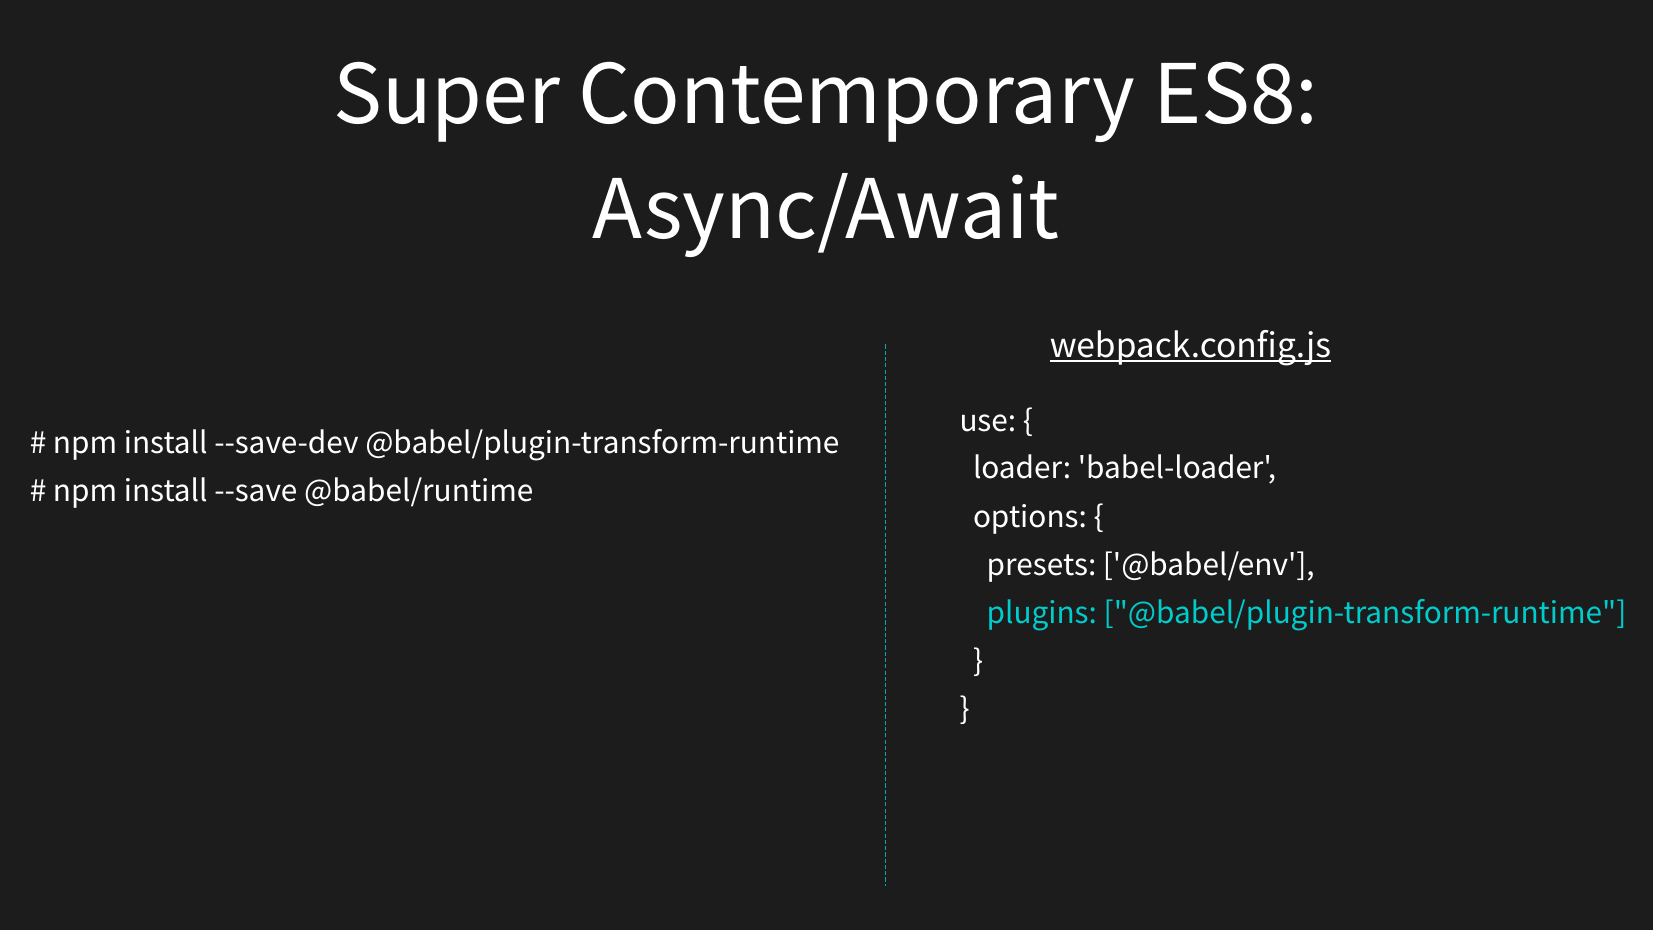

# Super Contemporary ES8: Async/Await
webpack.config.js
 use: {
 loader: 'babel-loader',
 options: {
 presets: ['@babel/env'],
 plugins: ["@babel/plugin-transform-runtime"]
 }
 }
# npm install --save-dev @babel/plugin-transform-runtime
# npm install --save @babel/runtime